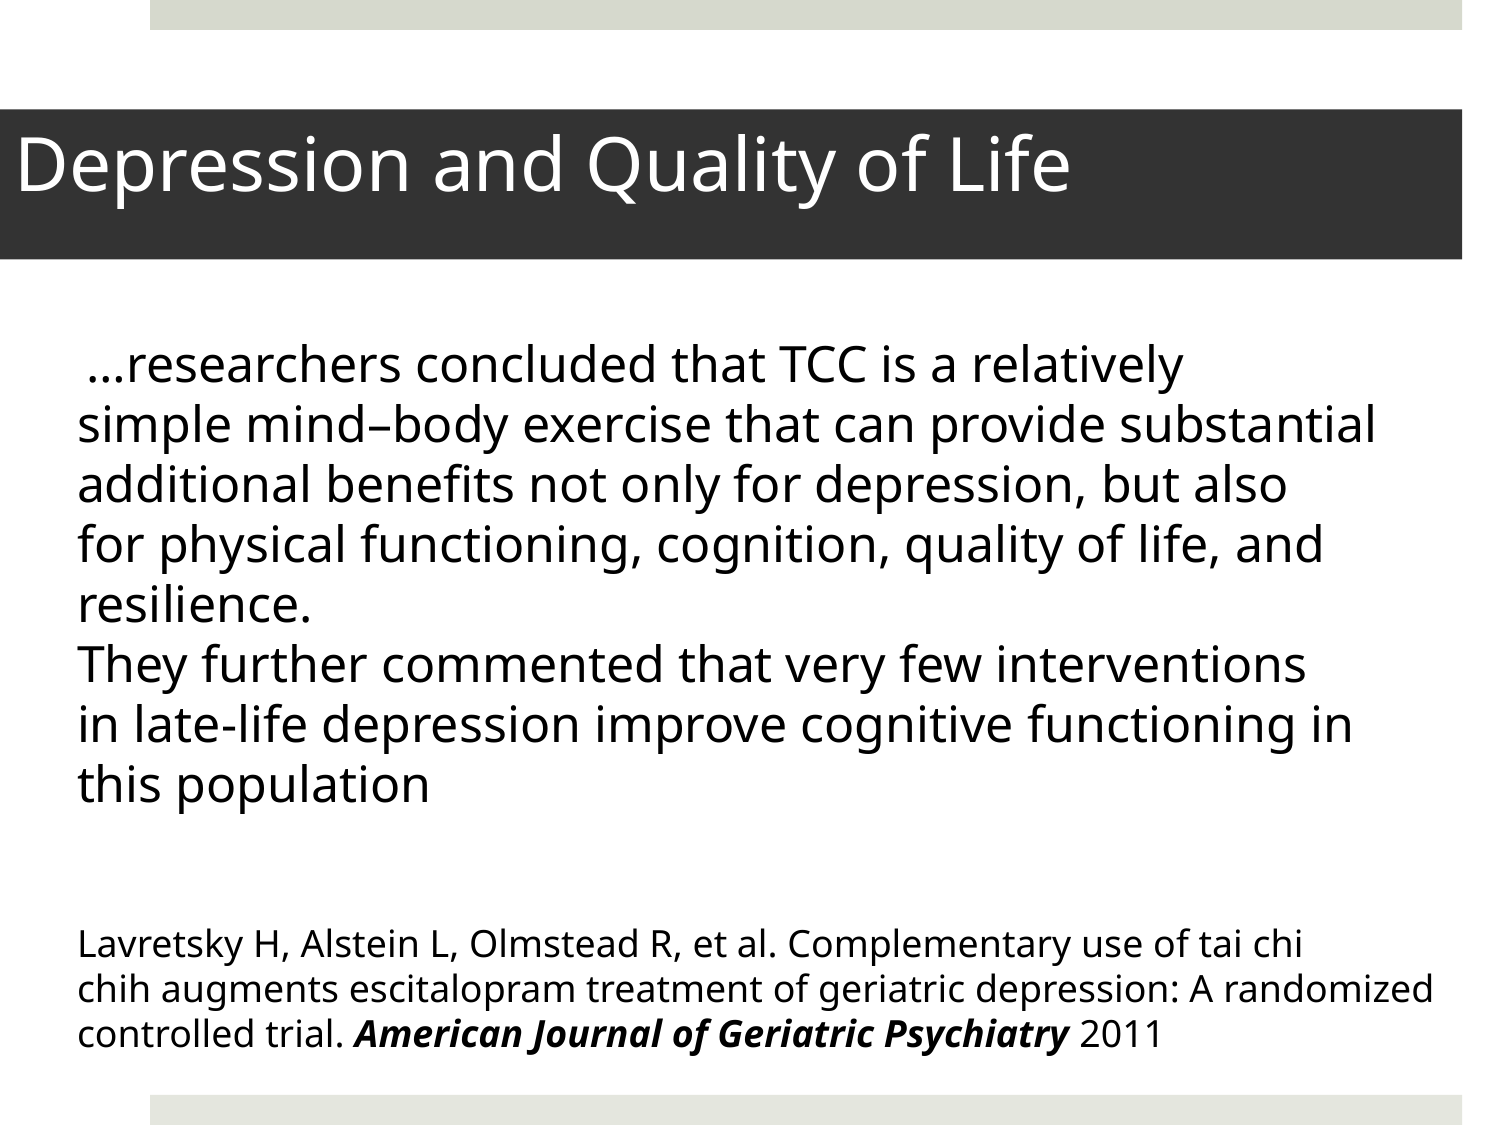

# Depression and Quality of Life
 …researchers concluded that TCC is a relatively
simple mind–body exercise that can provide substantial
additional benefits not only for depression, but also
for physical functioning, cognition, quality of life, and resilience.
They further commented that very few interventions
in late-life depression improve cognitive functioning in
this population
Lavretsky H, Alstein L, Olmstead R, et al. Complementary use of tai chi
chih augments escitalopram treatment of geriatric depression: A randomized controlled trial. American Journal of Geriatric Psychiatry 2011